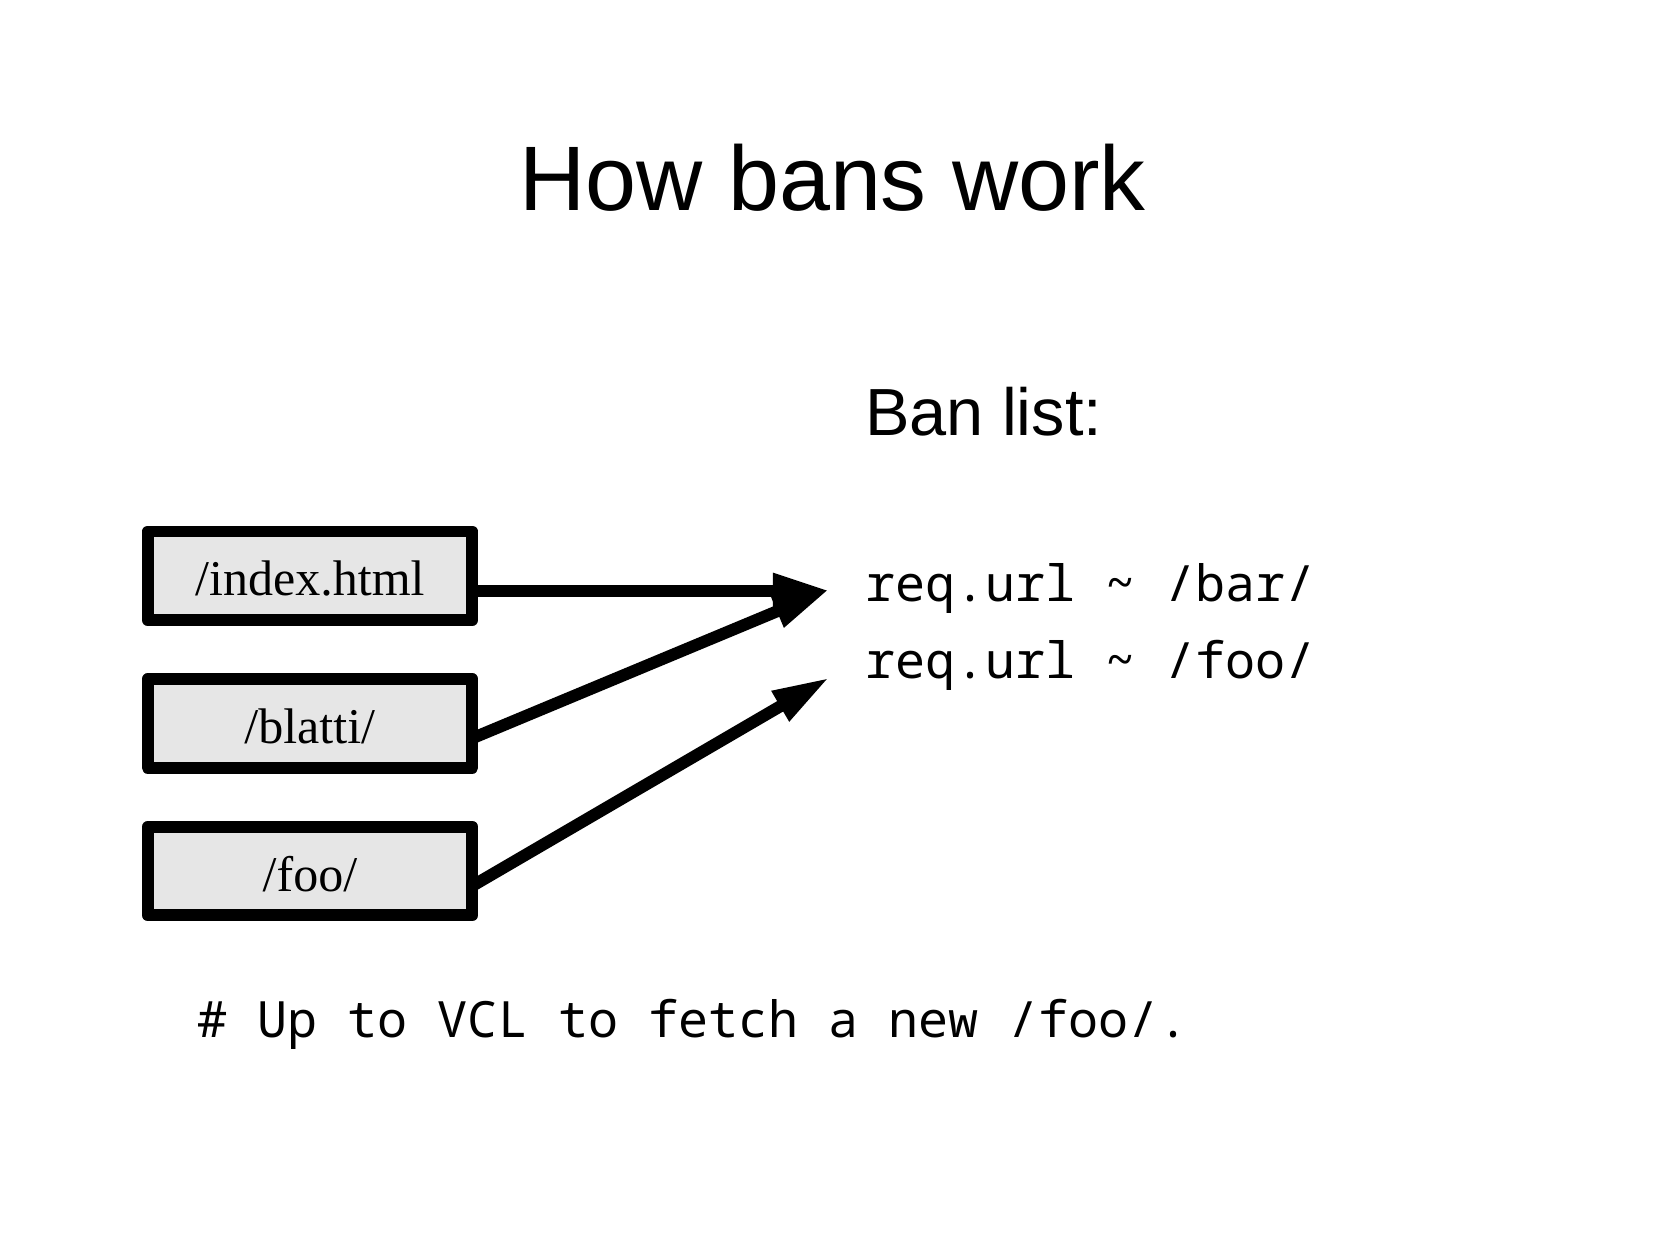

# How bans work
Ban list:
req.url ~ /bar/
req.url ~ /foo/
/index.html
/blatti/
/foo/
# Up to VCL to fetch a new /foo/.